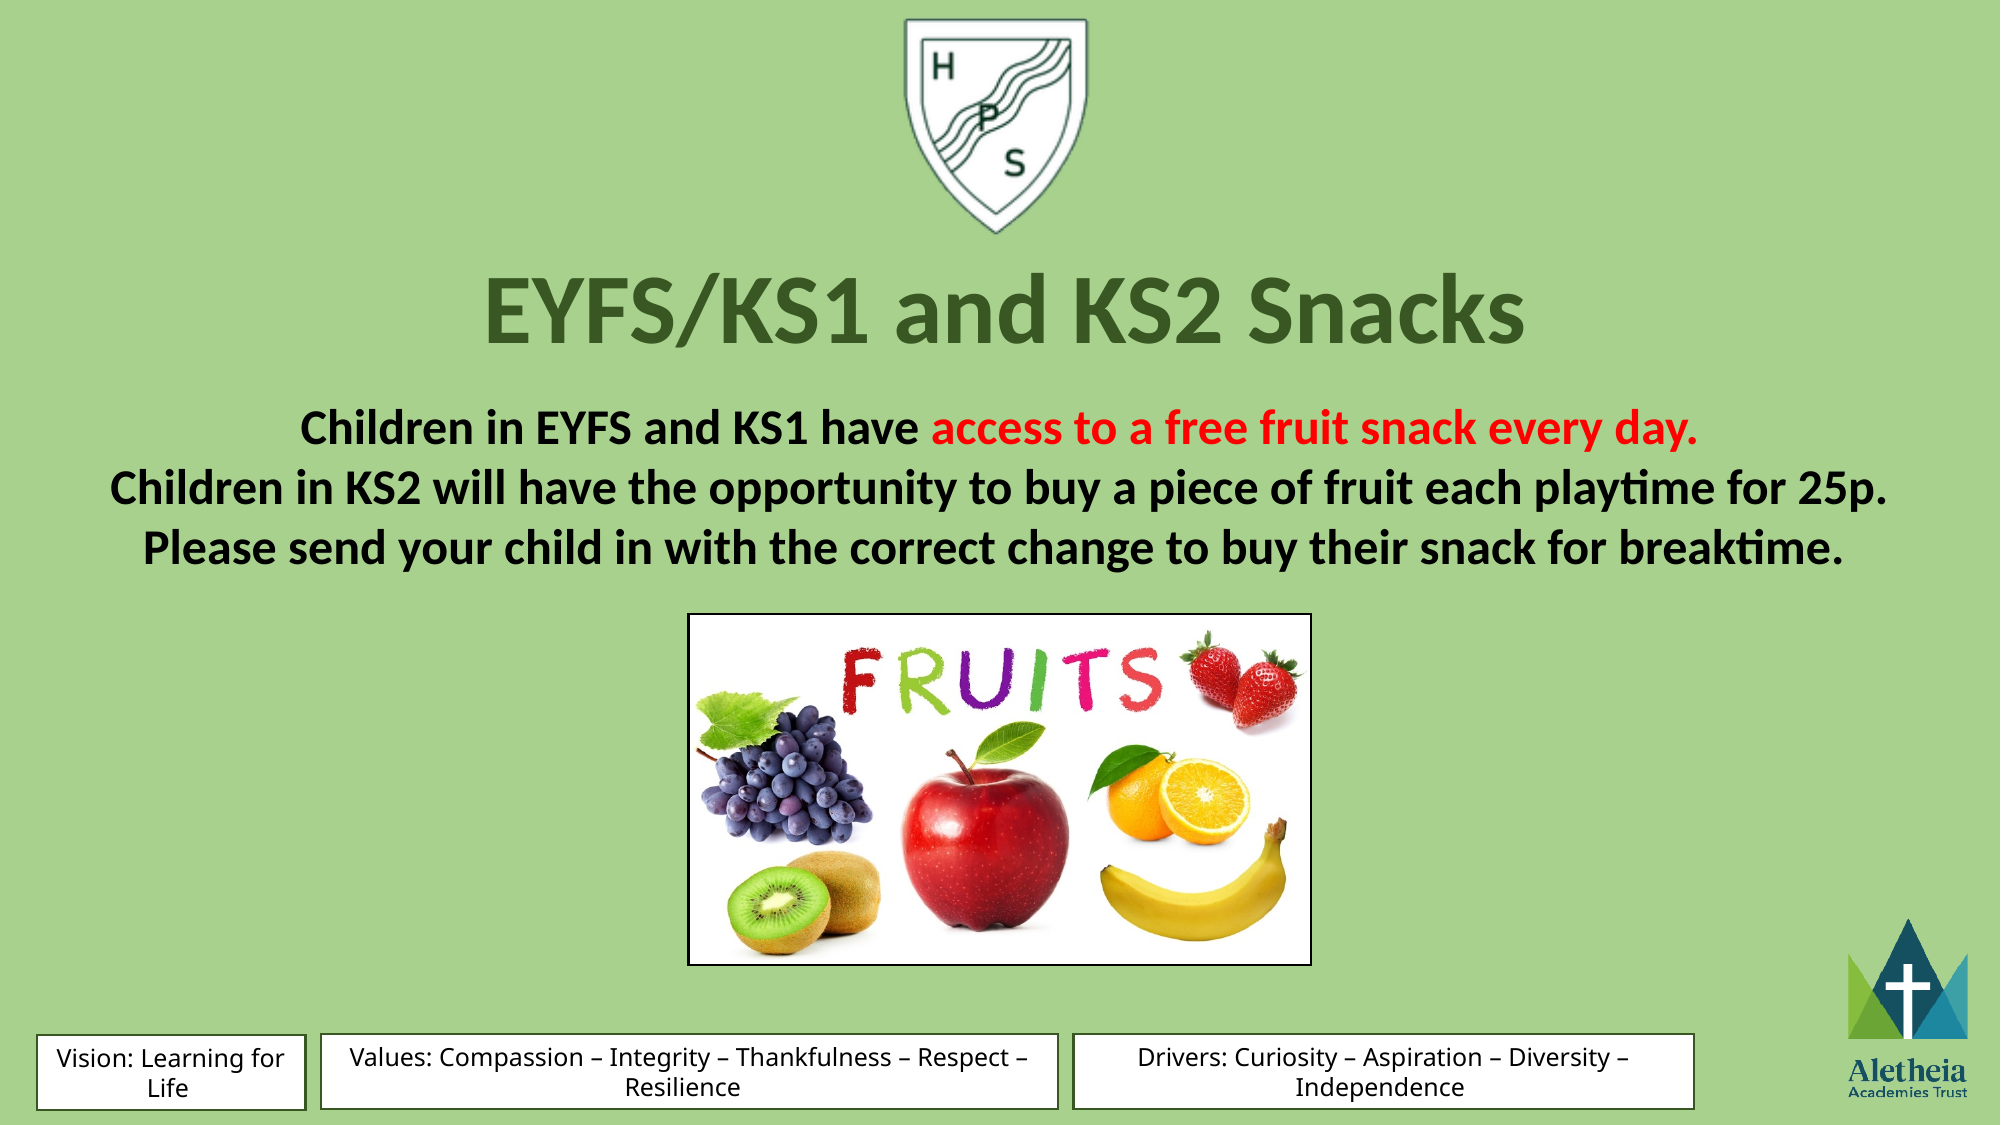

EYFS/KS1 and KS2 Snacks
Children in EYFS and KS1 have access to a free fruit snack every day.
Children in KS2 will have the opportunity to buy a piece of fruit each playtime for 25p. Please send your child in with the correct change to buy their snack for breaktime.
Values: Compassion – Integrity – Thankfulness – Respect – Resilience
Drivers: Curiosity – Aspiration – Diversity – Independence
Vision: Learning for Life